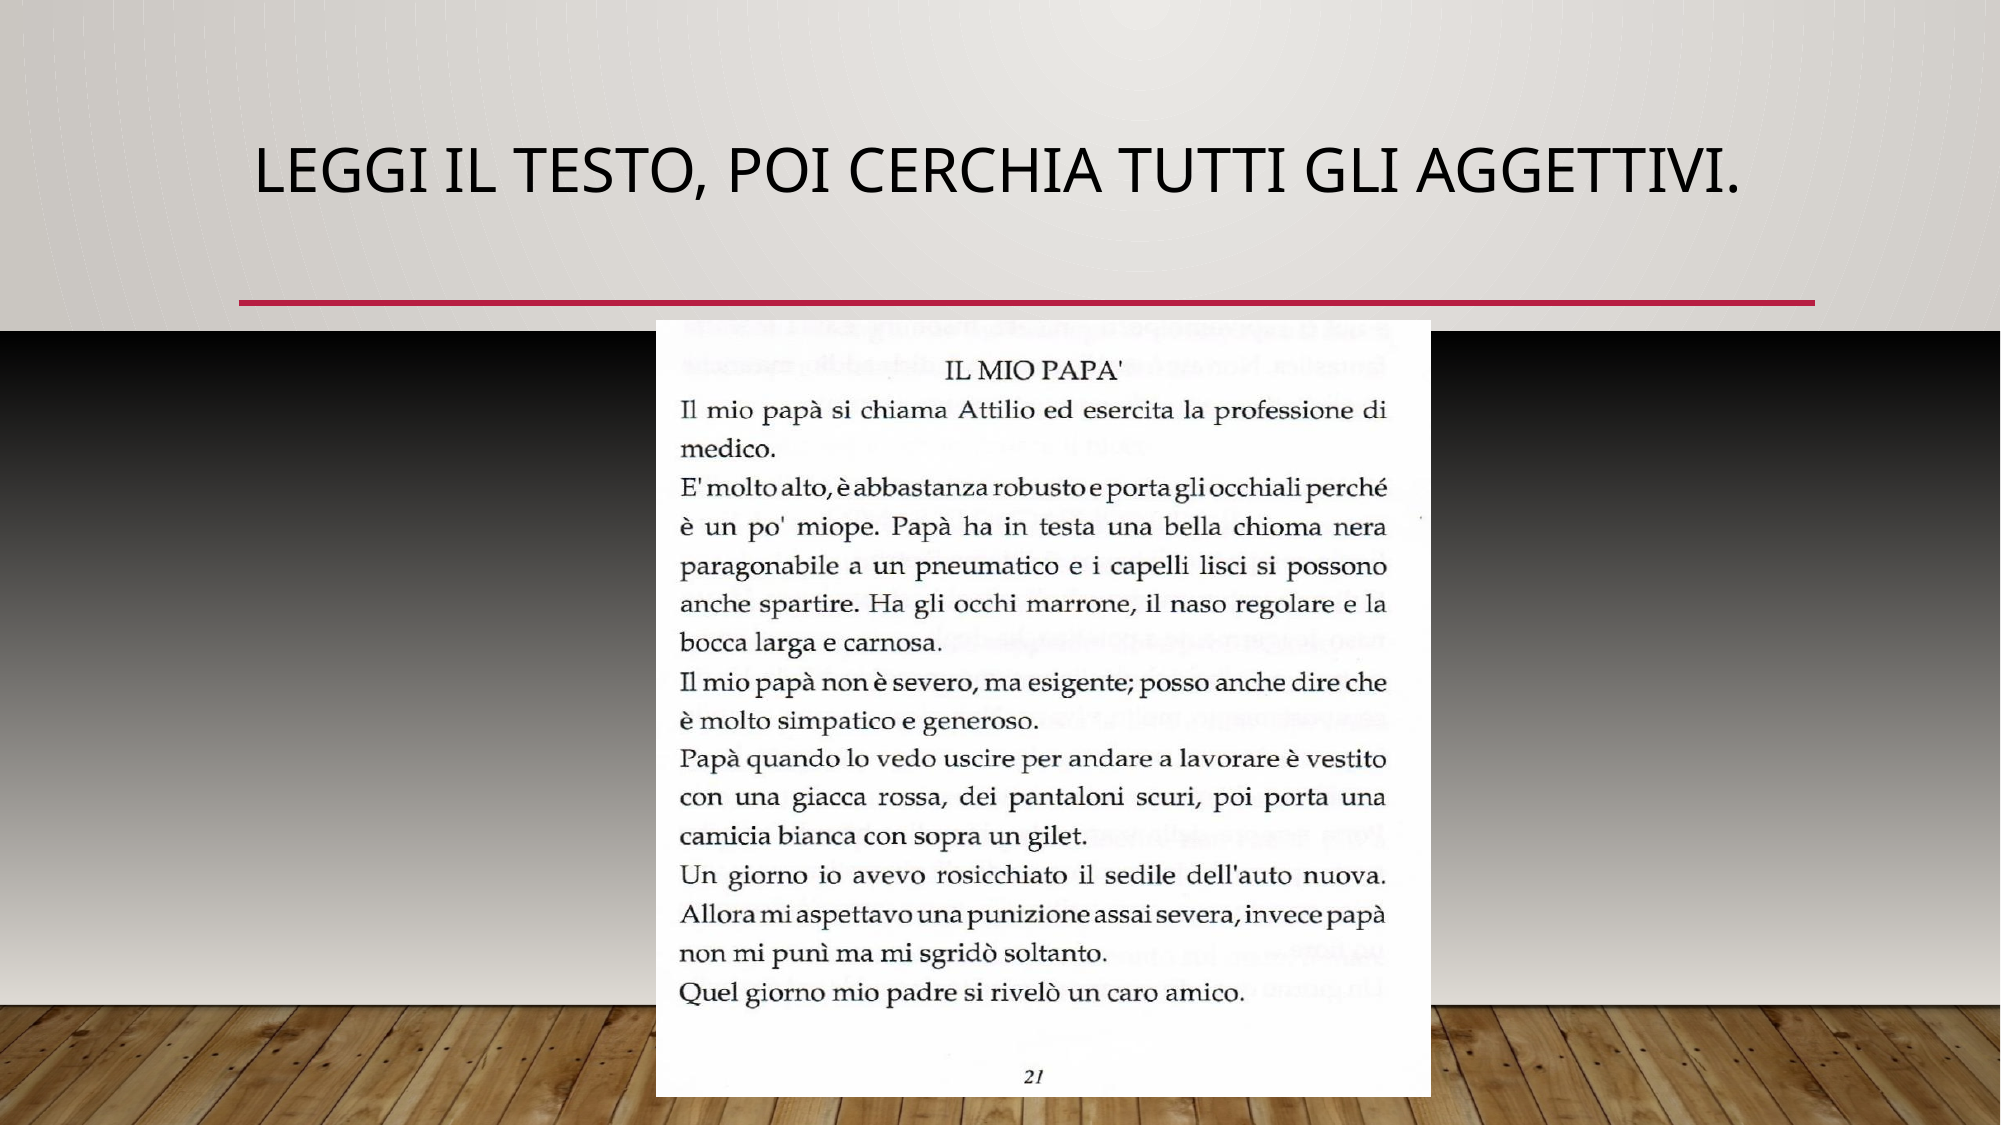

# Leggi il testo, poi cerchia tutti gli aggettivi.